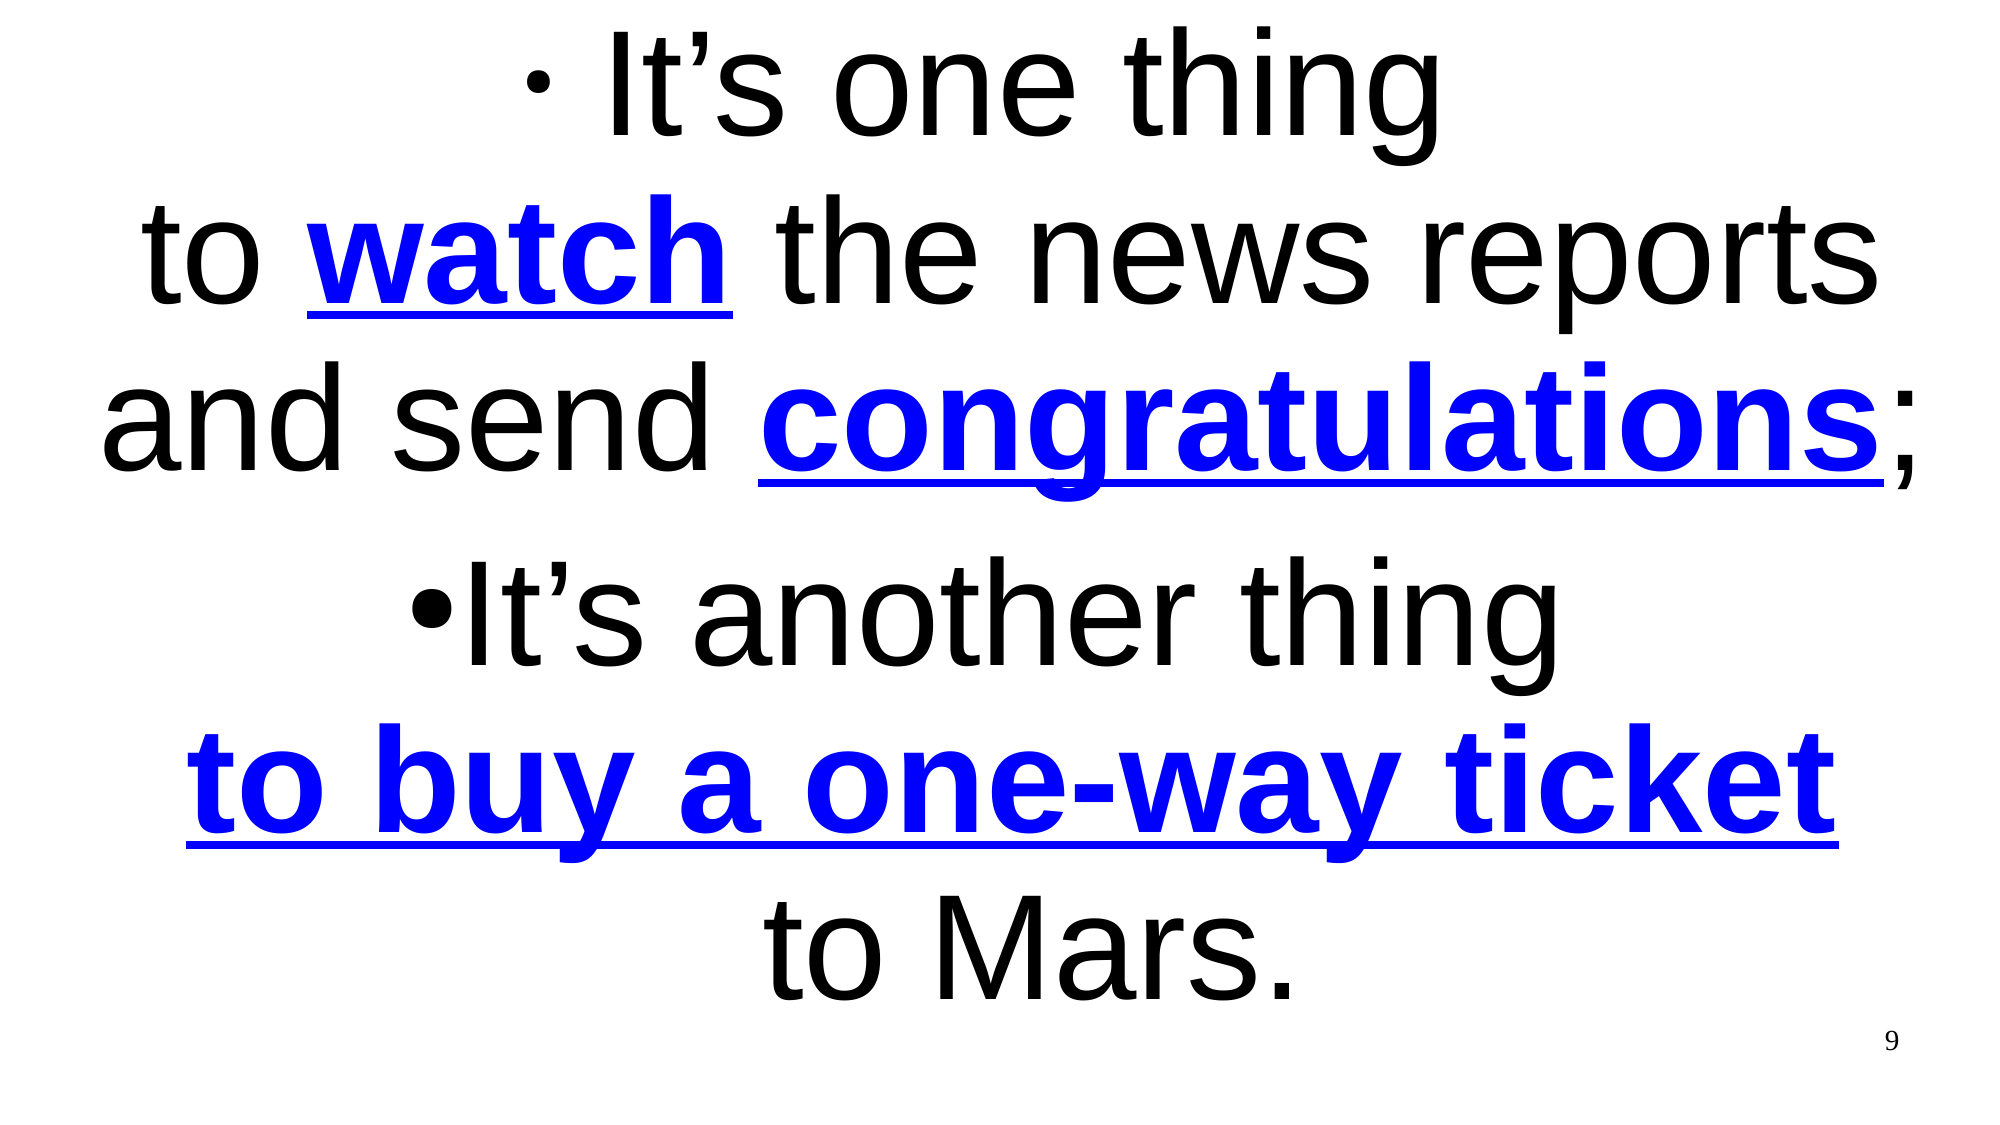

# It’s one thing to watch the news reports and send congratulations;
It’s another thing
to buy a one-way ticket
to Mars.
9